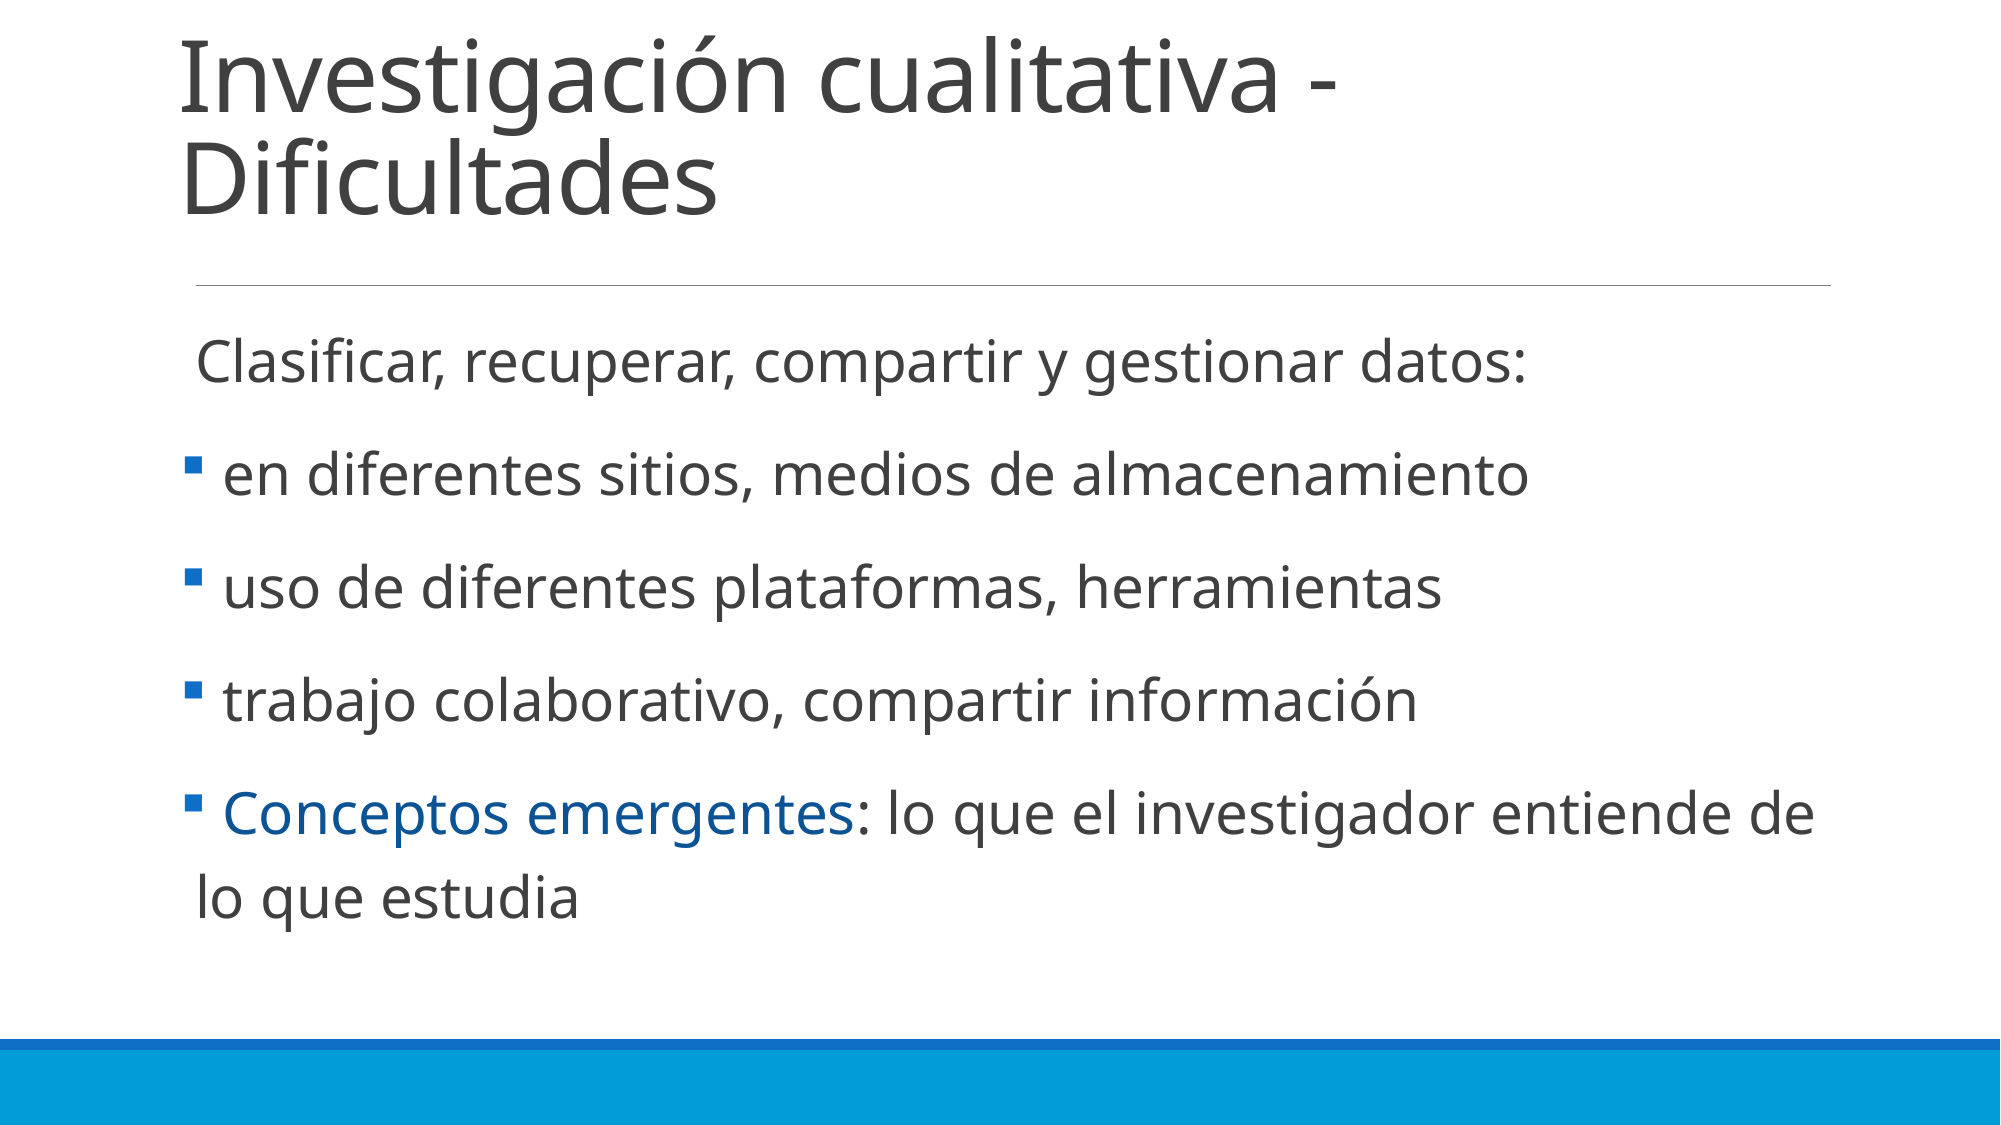

# Investigación cualitativa - Dificultades
Clasificar, recuperar, compartir y gestionar datos:
 en diferentes sitios, medios de almacenamiento
 uso de diferentes plataformas, herramientas
 trabajo colaborativo, compartir información
 Conceptos emergentes: lo que el investigador entiende de lo que estudia